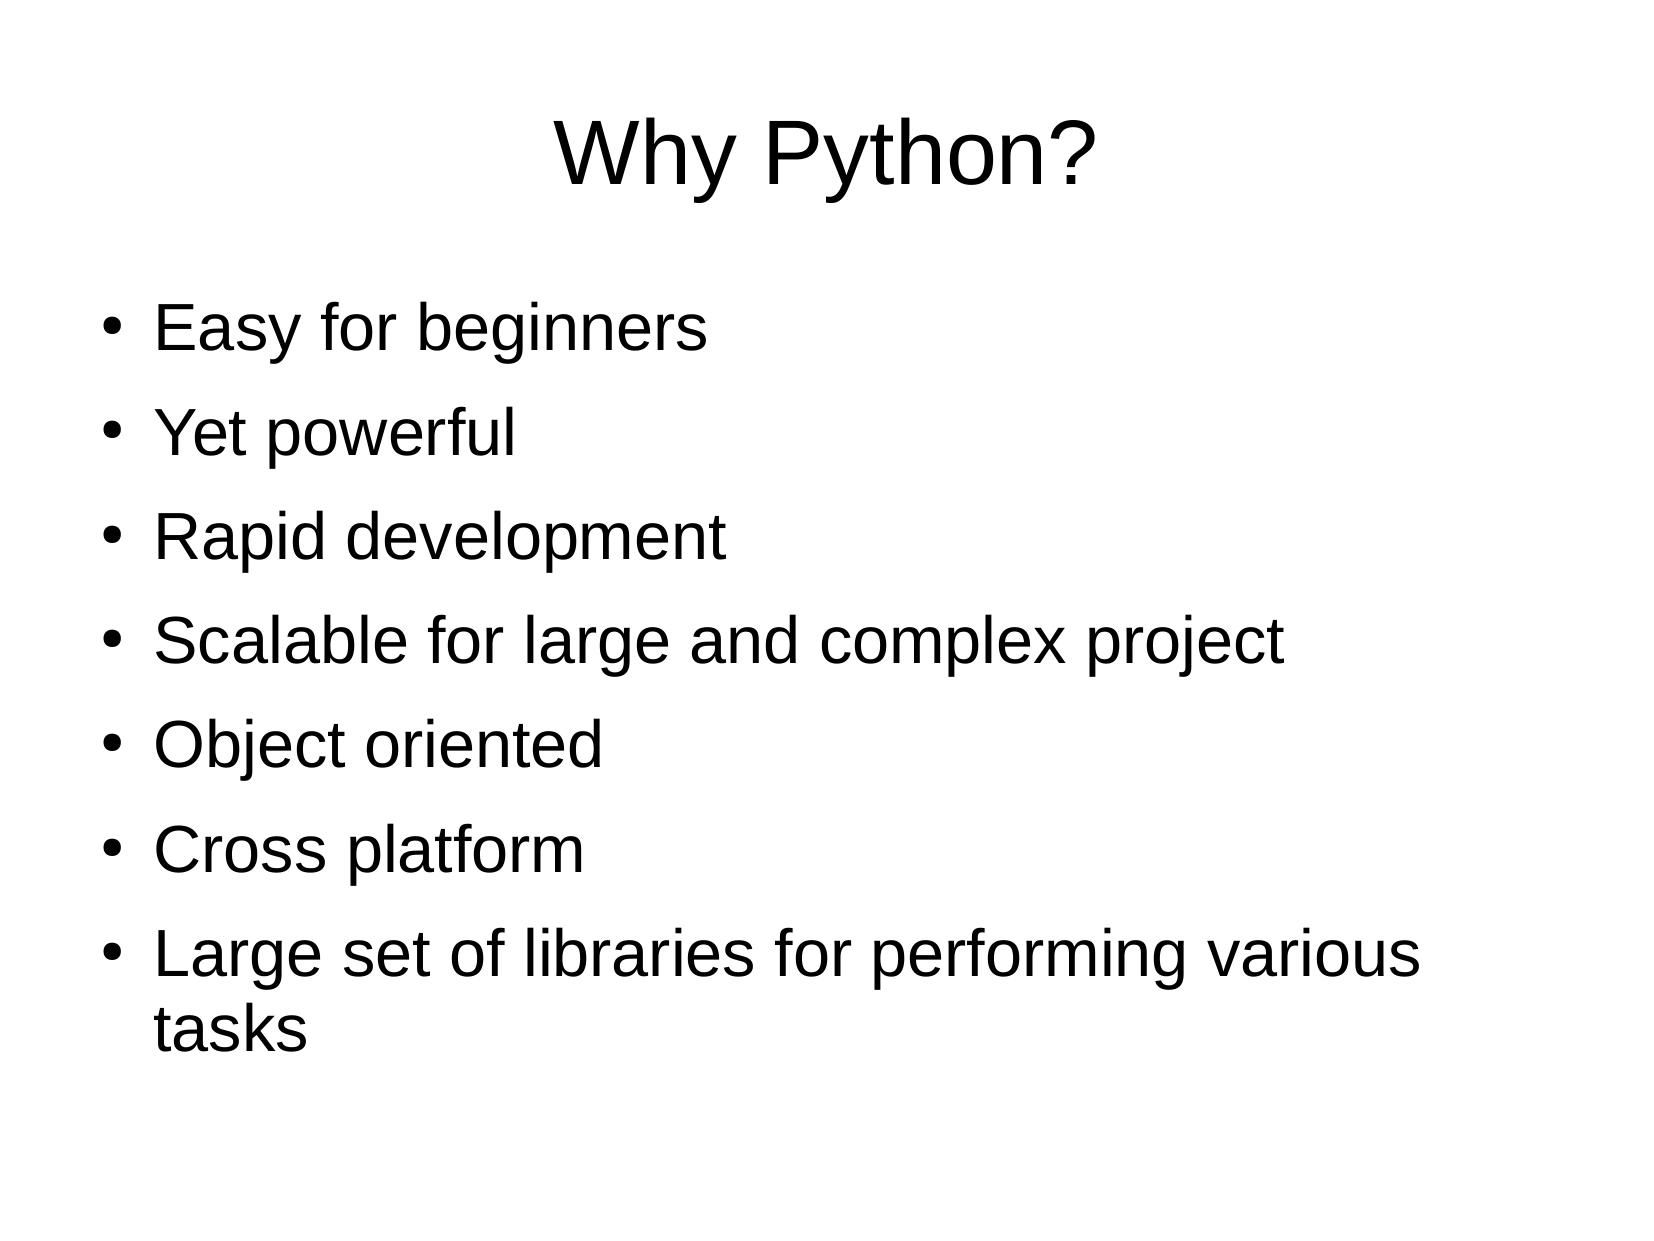

# Why Python?
Easy for beginners
Yet powerful
Rapid development
Scalable for large and complex project
Object oriented
Cross platform
Large set of libraries for performing various tasks